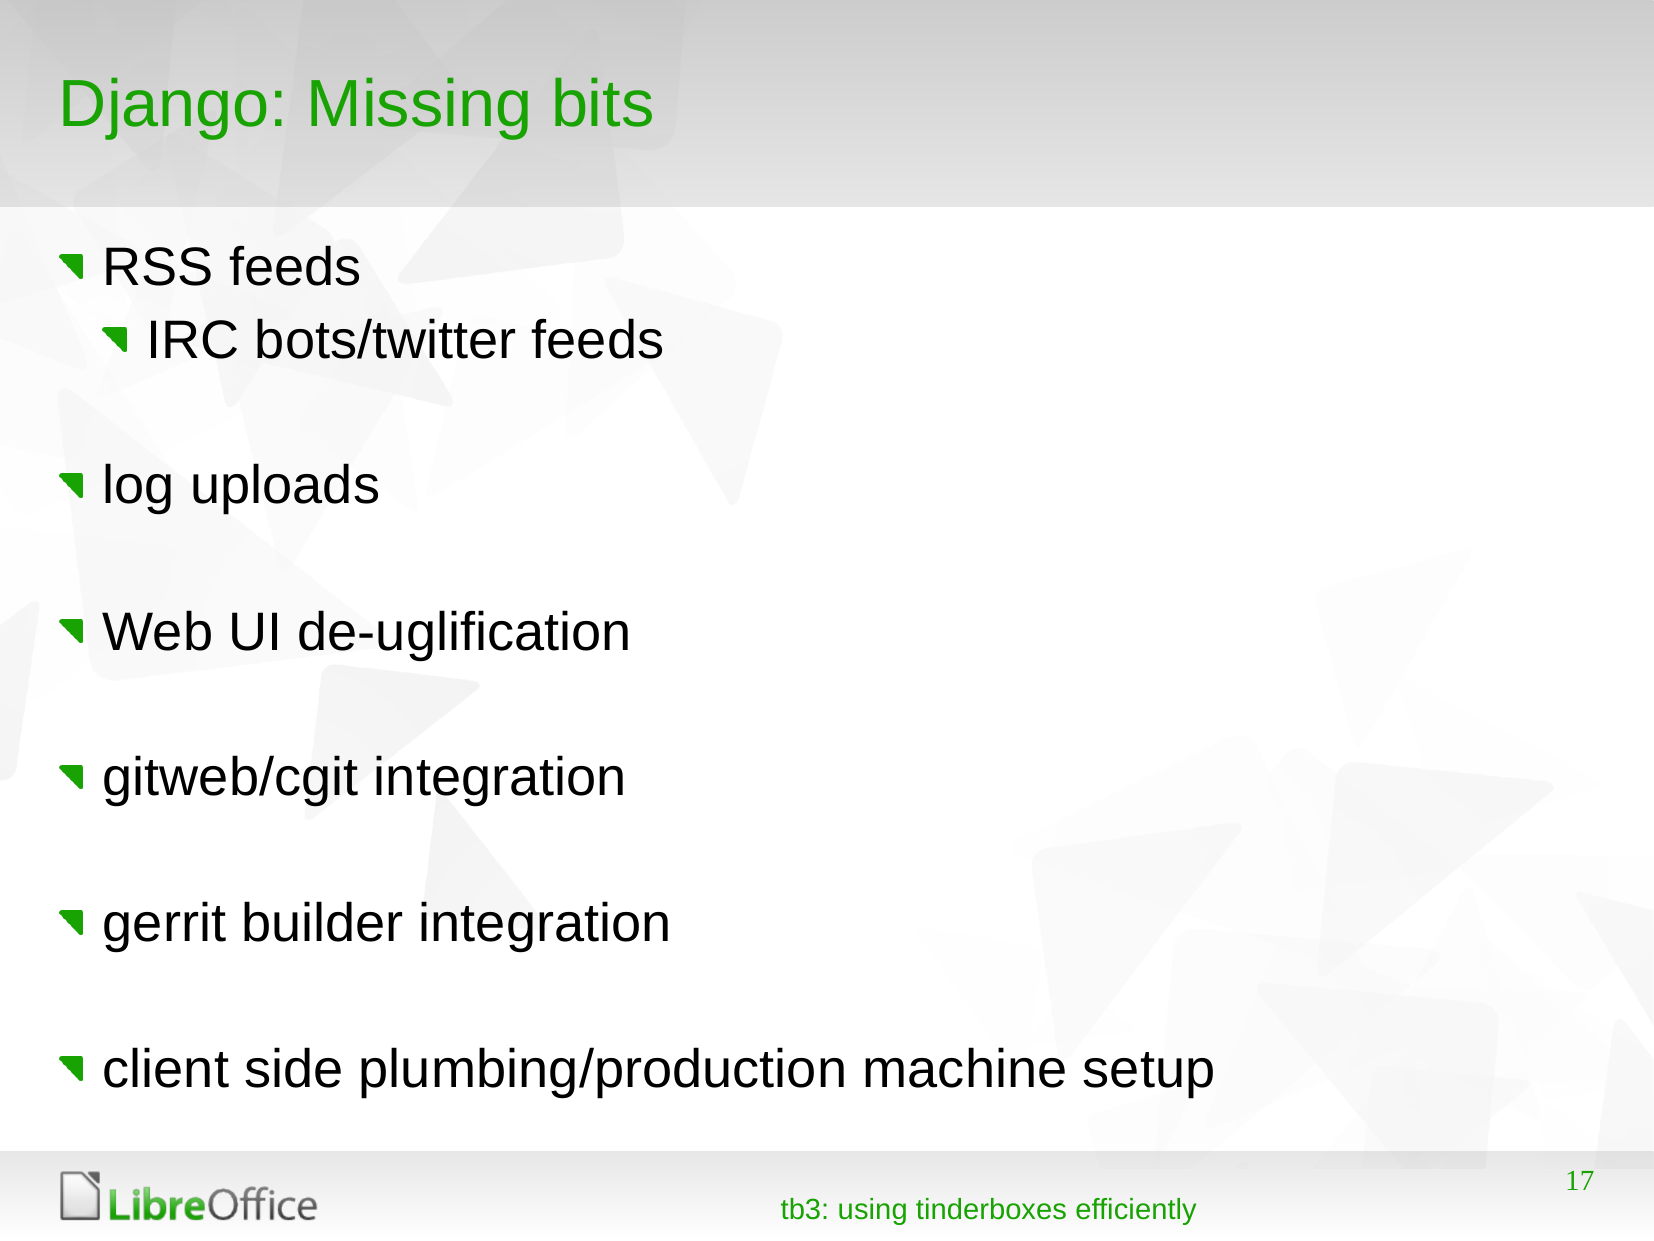

# Django: Missing bits
RSS feeds
IRC bots/twitter feeds
log uploads
Web UI de-uglification
gitweb/cgit integration
gerrit builder integration
client side plumbing/production machine setup
17
liberating productivity